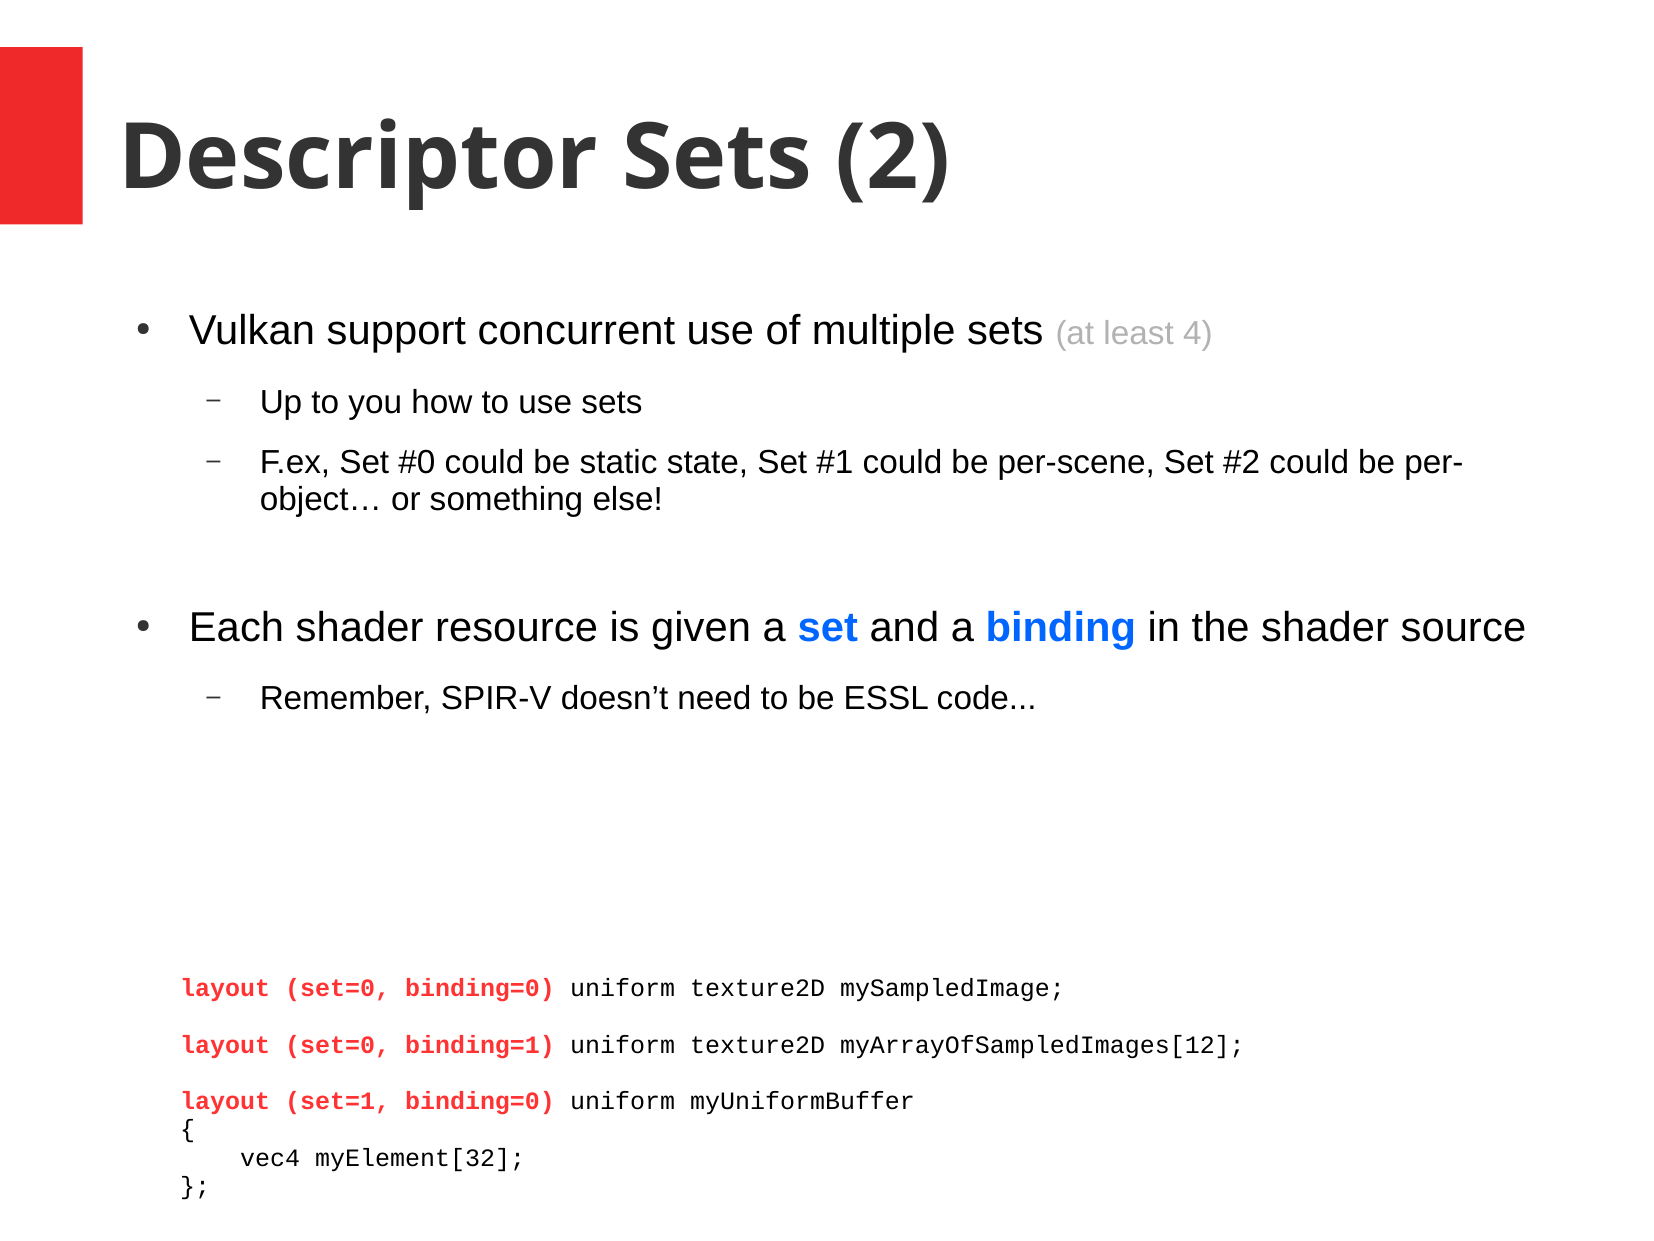

# Descriptor Sets (2)
Vulkan support concurrent use of multiple sets (at least 4)
Up to you how to use sets
F.ex, Set #0 could be static state, Set #1 could be per-scene, Set #2 could be per-object… or something else!
Each shader resource is given a set and a binding in the shader source
Remember, SPIR-V doesn’t need to be ESSL code...
layout (set=0, binding=0) uniform texture2D mySampledImage;
layout (set=0, binding=1) uniform texture2D myArrayOfSampledImages[12];
layout (set=1, binding=0) uniform myUniformBuffer
{
 vec4 myElement[32];
};